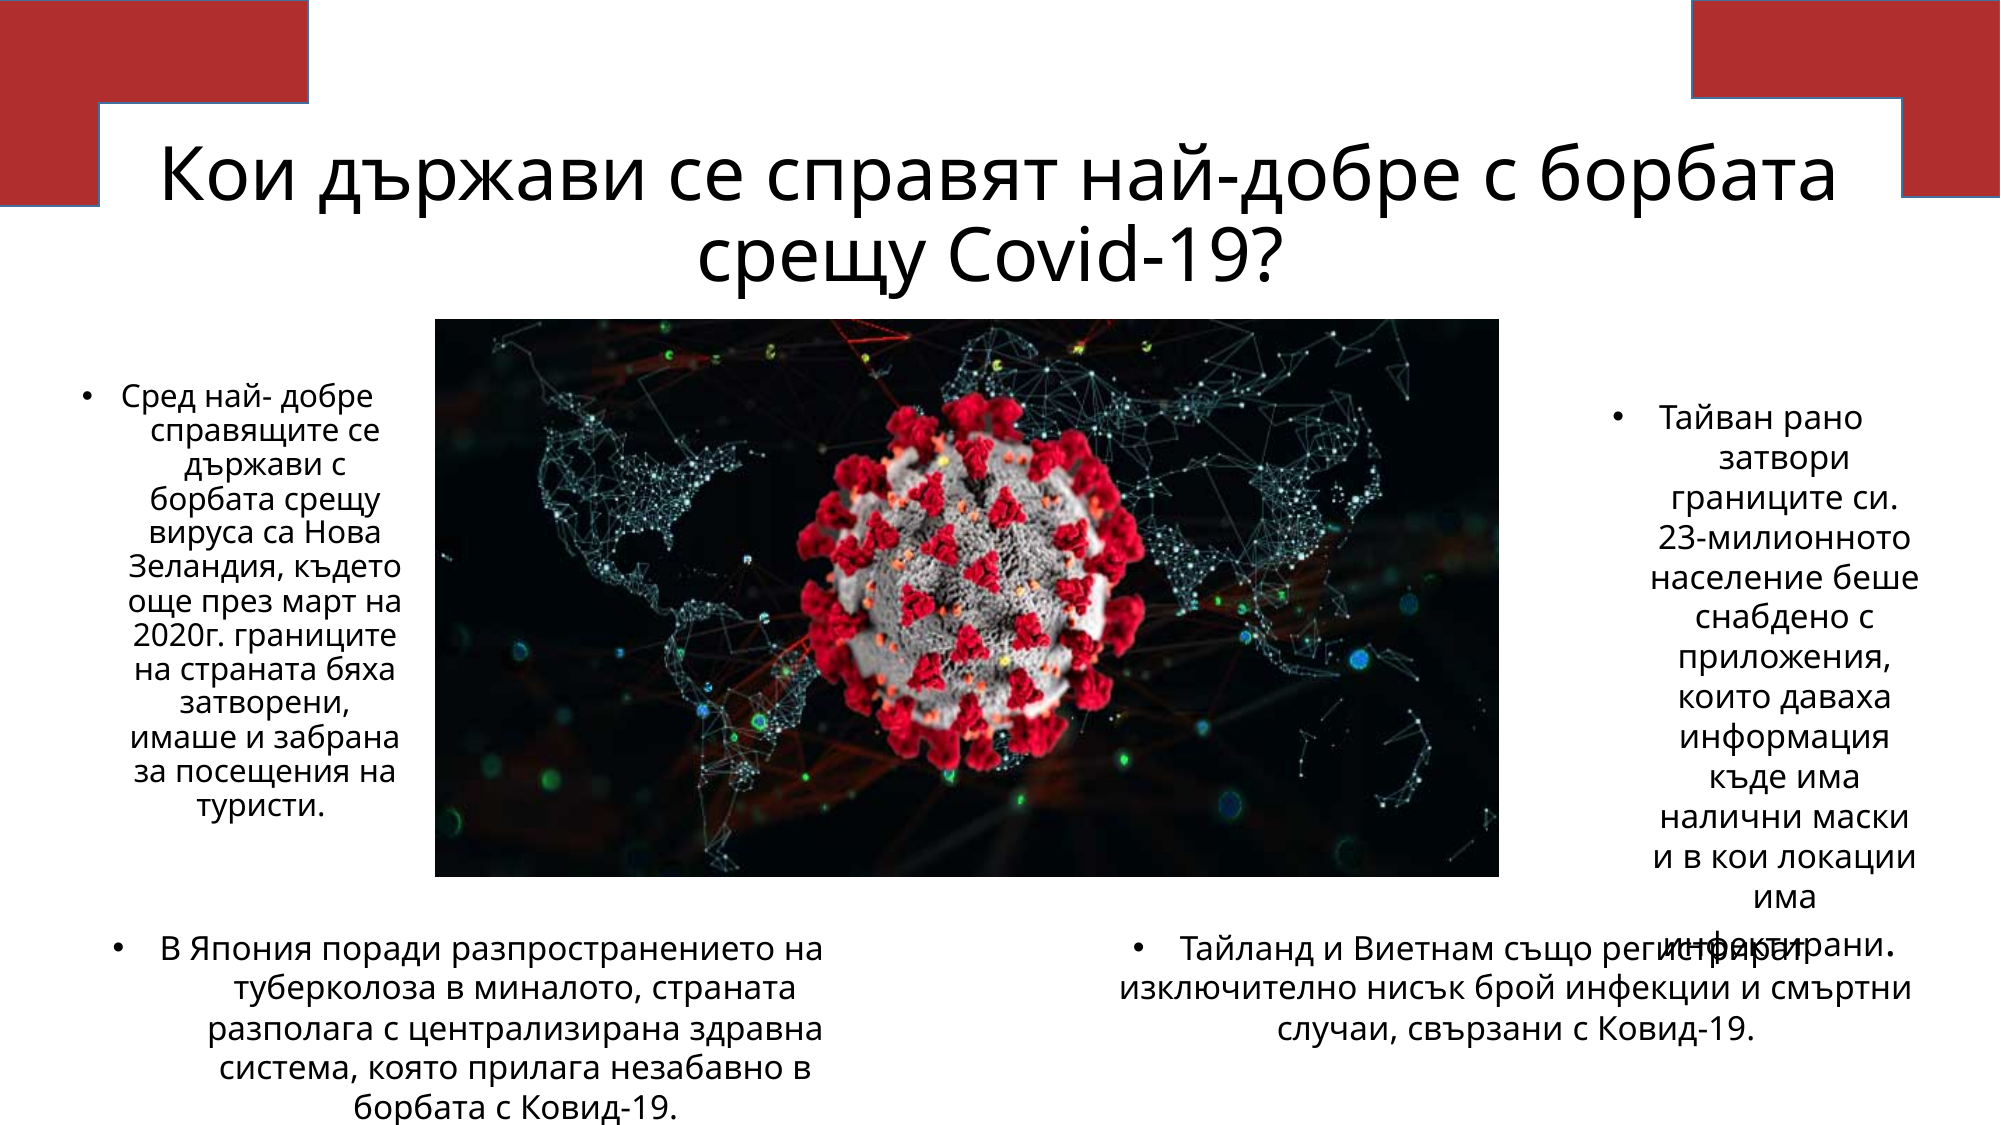

# Кои държави се справят най-добре с борбата срещу Covid-19?
Сред най- добре справящите се държави с борбата срещу вируса са Нова Зеландия, където още през март на 2020г. границите на страната бяха затворени, имаше и забрана за посещения на туристи.
Тайван рано затвори границите си. 23-милионното население беше снабдено с приложения, които даваха информация къде има налични маски и в кои локации има инфектирани.
В Япония поради разпространението на туберколоза в миналото, страната разполага с централизирана здравна система, която прилага незабавно в борбата с Ковид-19.
Тайланд и Виетнам също регистрират изключително нисък брой инфекции и смъртни случаи, свързани с Ковид-19.